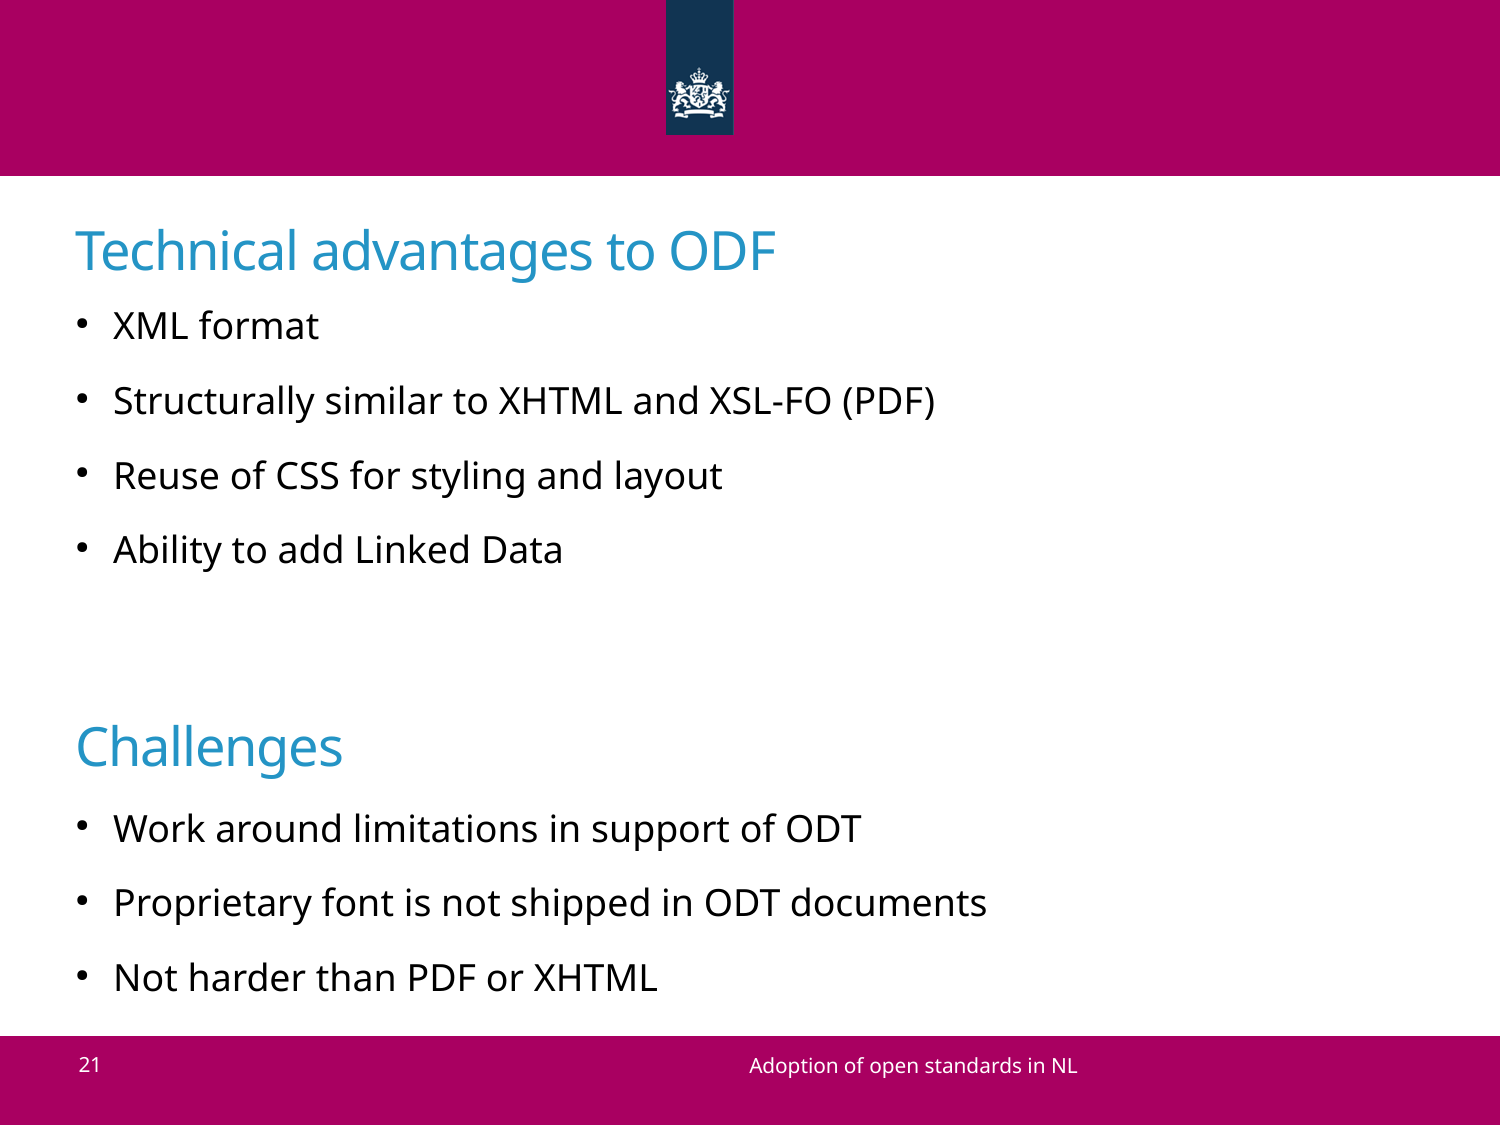

# Technical advantages to ODF
XML format
Structurally similar to XHTML and XSL-FO (PDF)
Reuse of CSS for styling and layout
Ability to add Linked Data
Challenges
Work around limitations in support of ODT
Proprietary font is not shipped in ODT documents
Not harder than PDF or XHTML
Adoption of open standards in NL